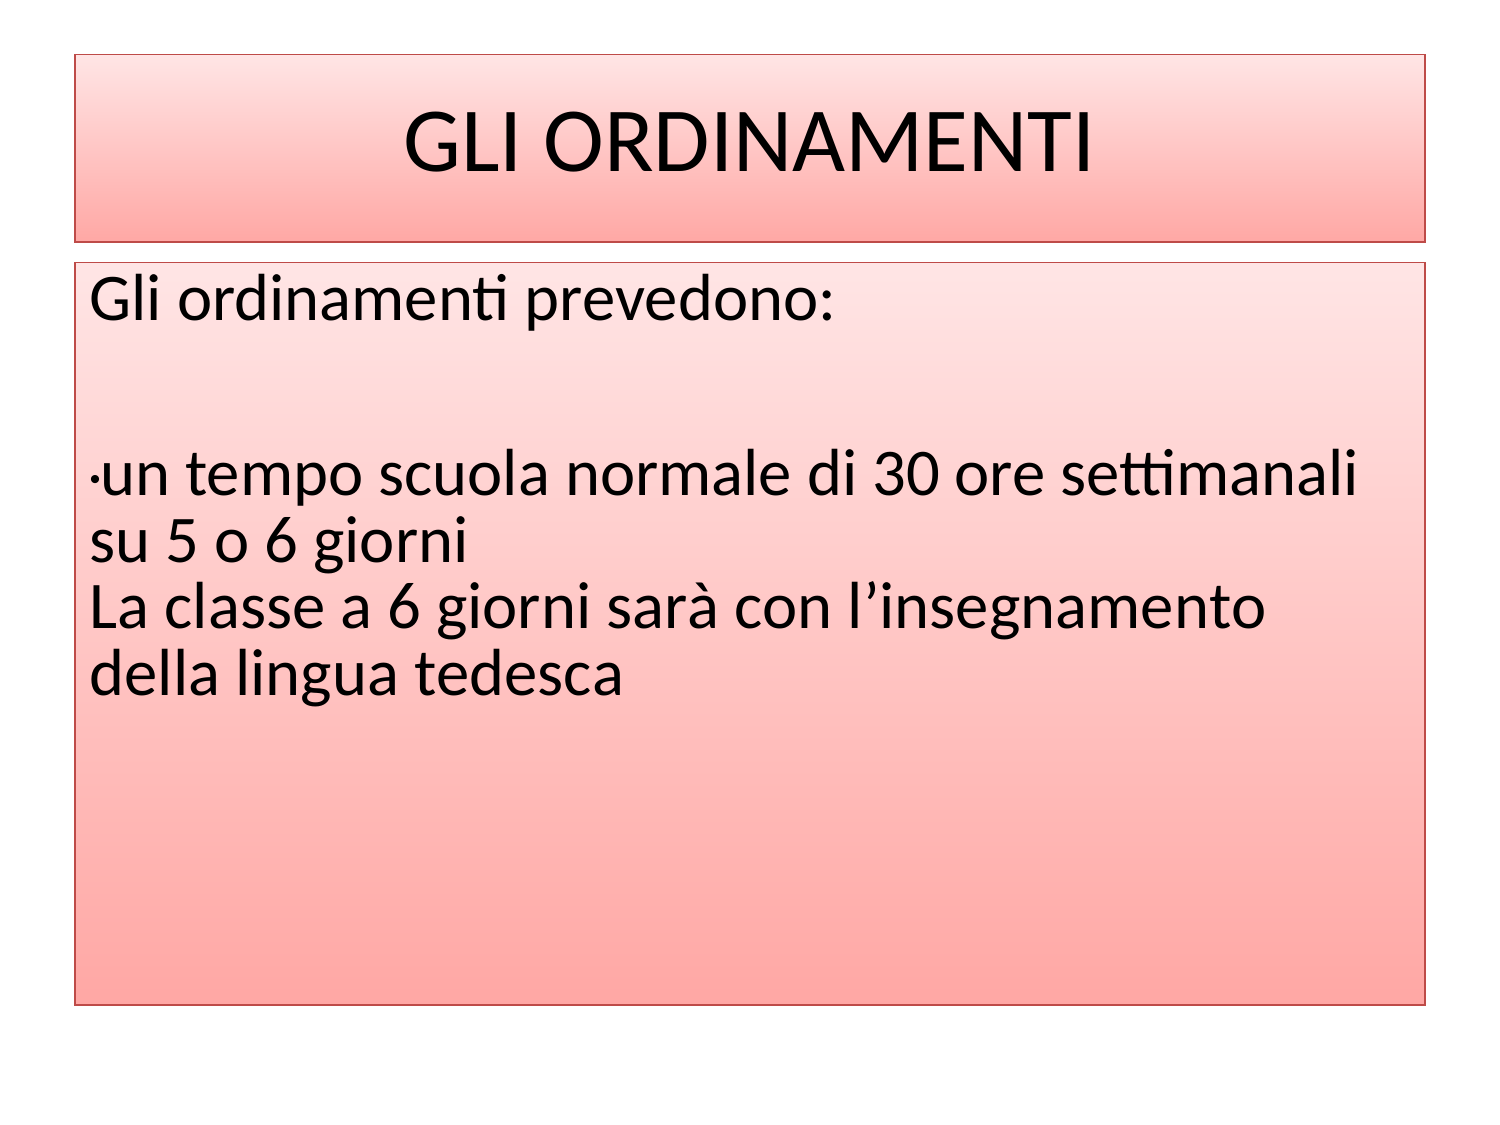

GLI ORDINAMENTI
Gli ordinamenti prevedono:
un tempo scuola normale di 30 ore settimanali su 5 o 6 giorni
La classe a 6 giorni sarà con l’insegnamento della lingua tedesca